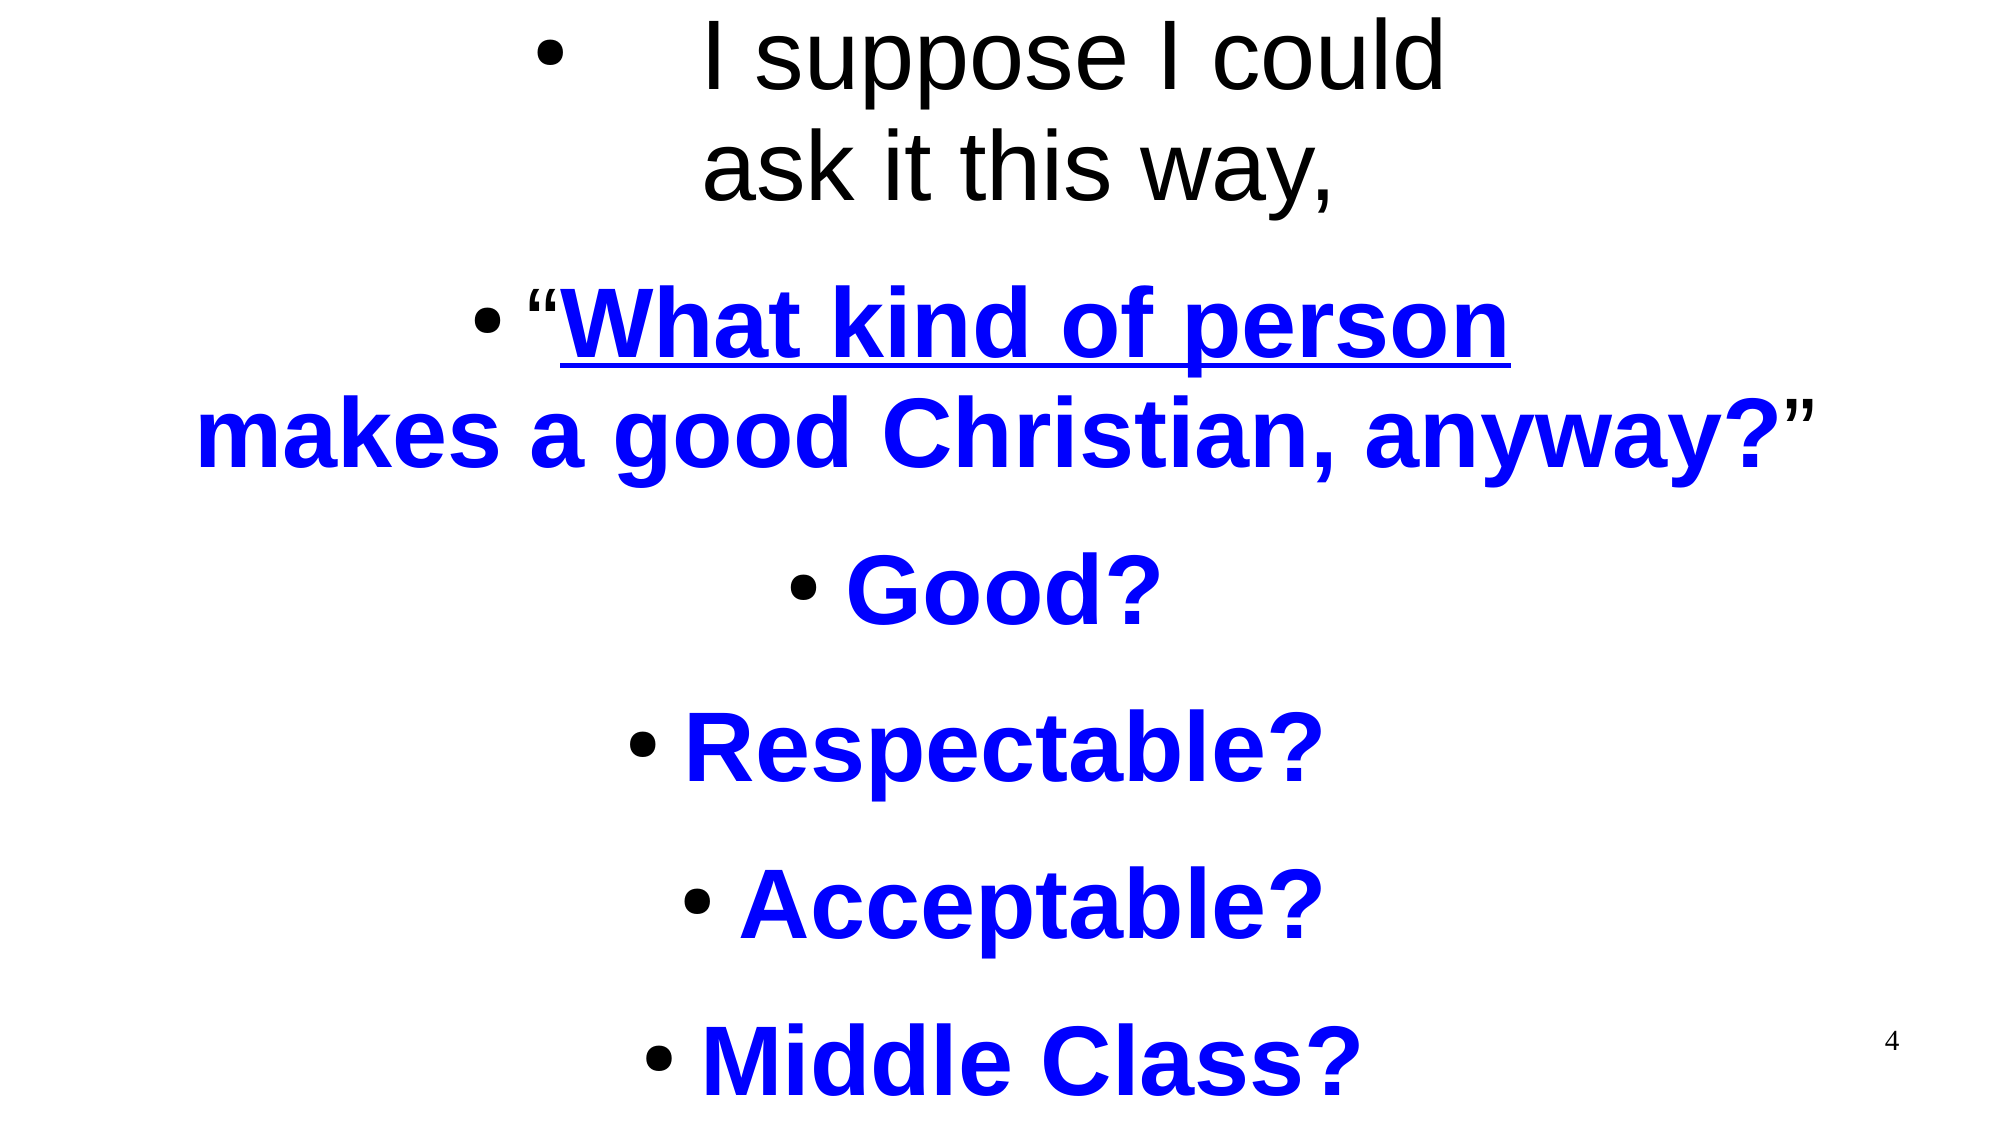

# I suppose I could ask it this way,
“What kind of person
makes a good Christian, anyway?”
Good?
Respectable?
Acceptable?
Middle Class?
4